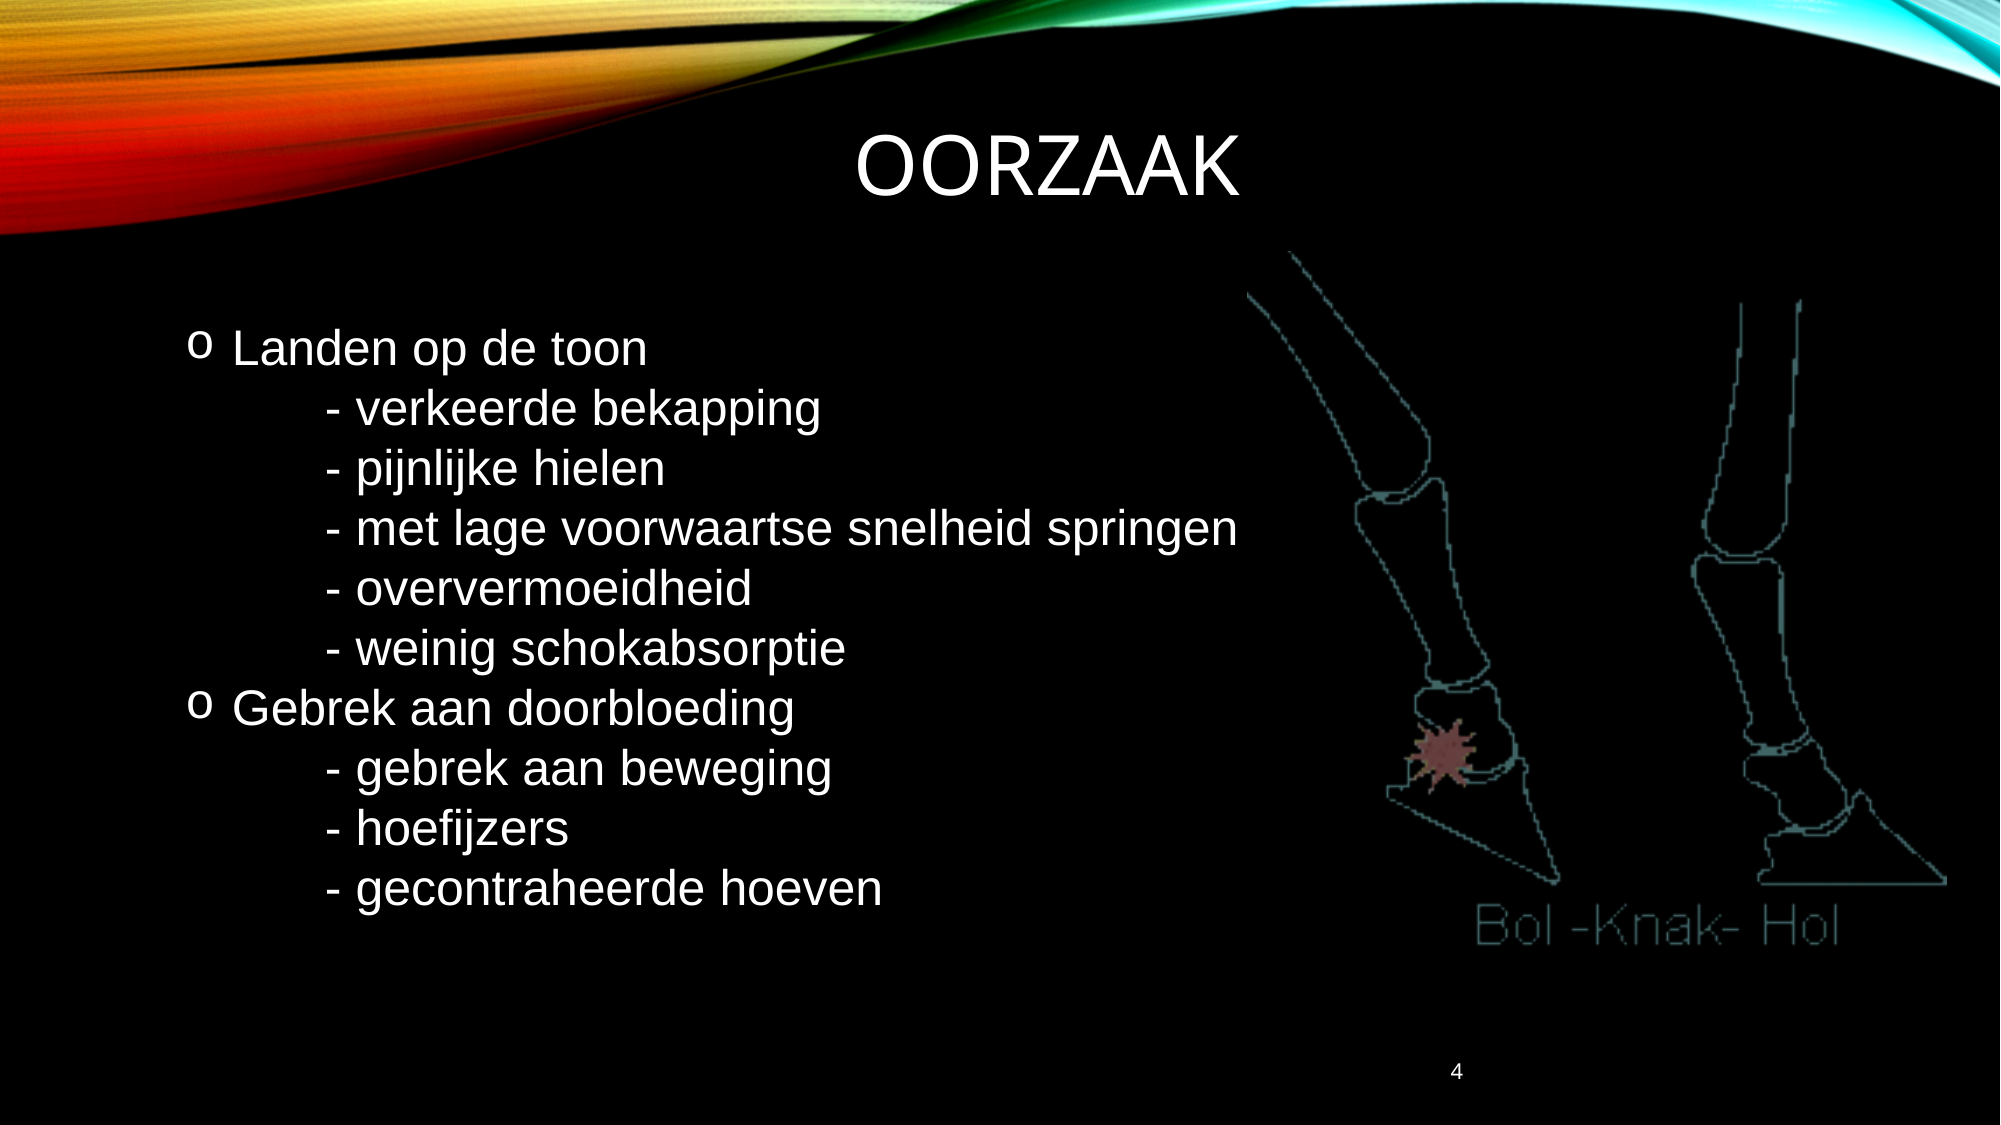

# oorzaak
Landen op de toon
 - verkeerde bekapping
 - pijnlijke hielen
 - met lage voorwaartse snelheid springen
 - oververmoeidheid
 - weinig schokabsorptie
Gebrek aan doorbloeding
 - gebrek aan beweging
 - hoefijzers
 - gecontraheerde hoeven